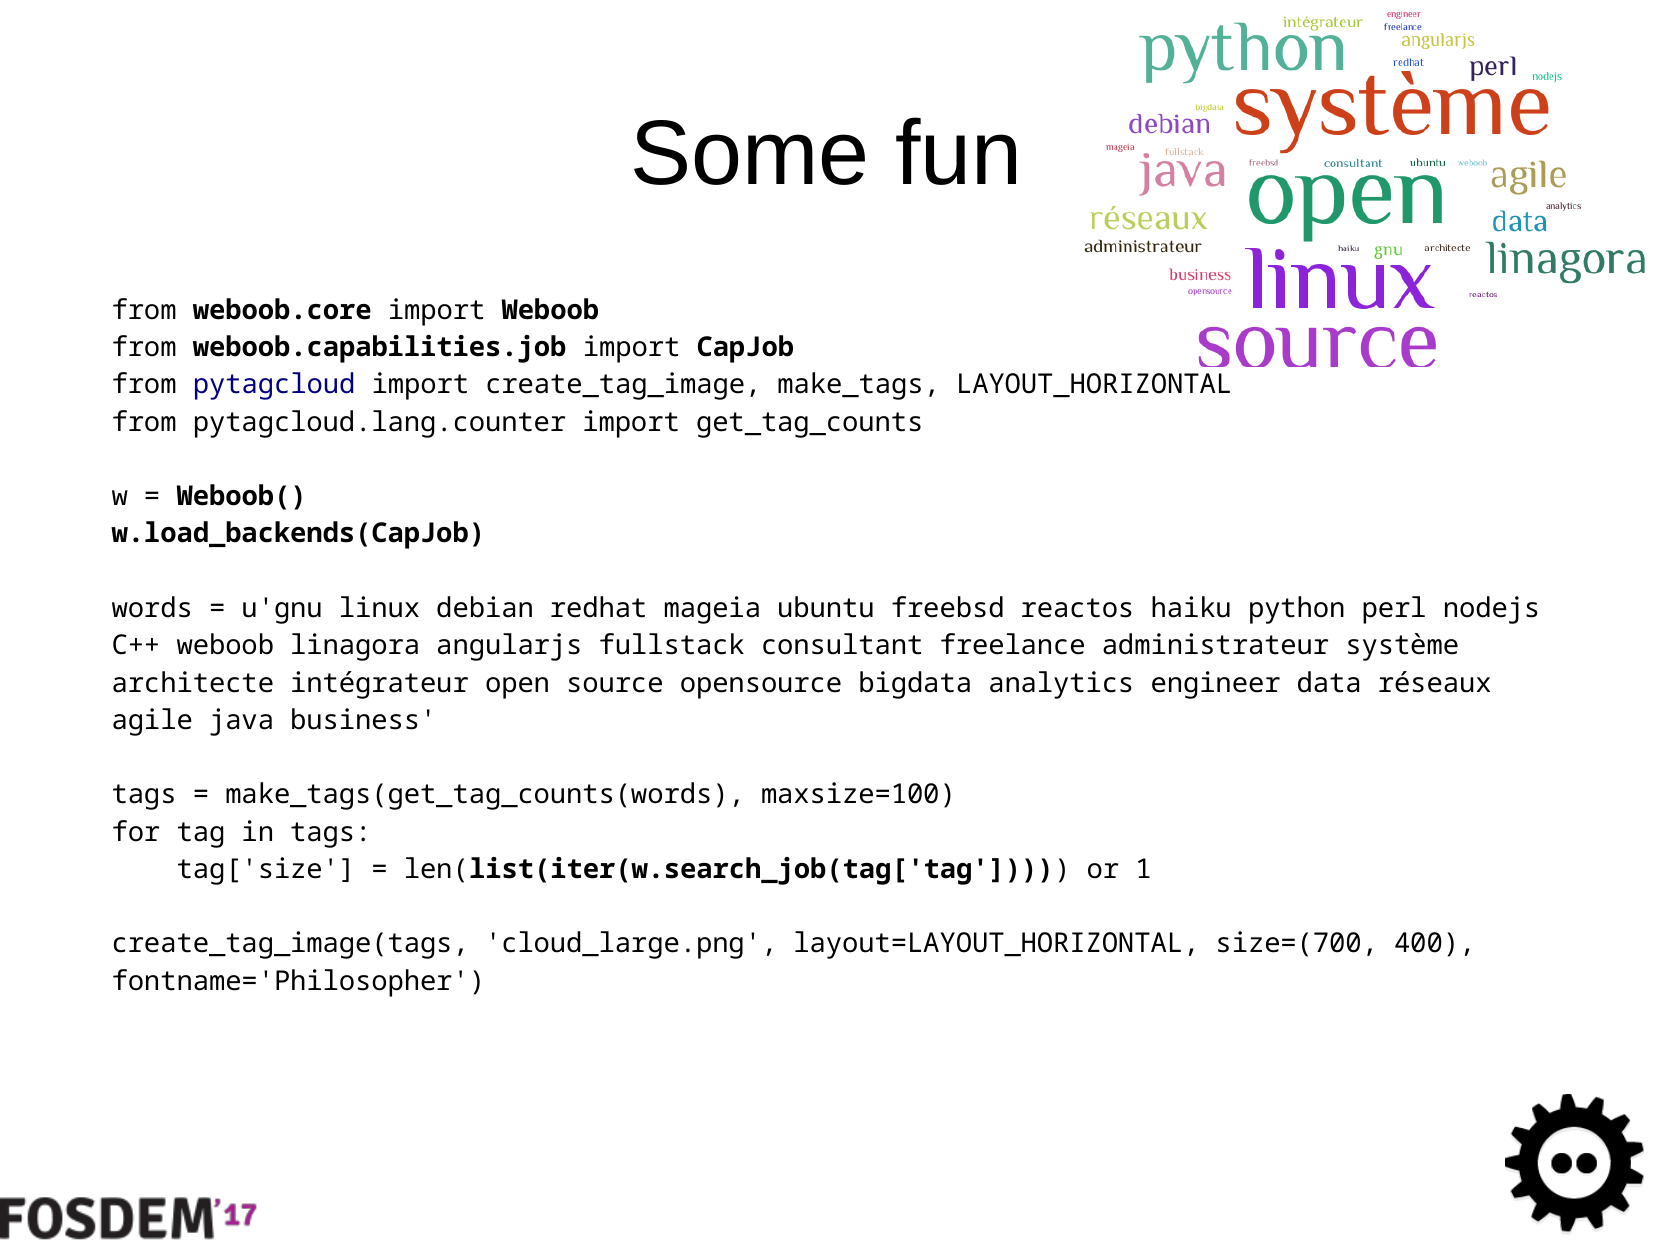

# Some fun
from weboob.core import Weboob
from weboob.capabilities.job import CapJob
from pytagcloud import create_tag_image, make_tags, LAYOUT_HORIZONTAL
from pytagcloud.lang.counter import get_tag_counts
w = Weboob()
w.load_backends(CapJob)
words = u'gnu linux debian redhat mageia ubuntu freebsd reactos haiku python perl nodejs C++ weboob linagora angularjs fullstack consultant freelance administrateur système architecte intégrateur open source opensource bigdata analytics engineer data réseaux agile java business'
tags = make_tags(get_tag_counts(words), maxsize=100)
for tag in tags:
 tag['size'] = len(list(iter(w.search_job(tag['tag'])))) or 1
create_tag_image(tags, 'cloud_large.png', layout=LAYOUT_HORIZONTAL, size=(700, 400), fontname='Philosopher')